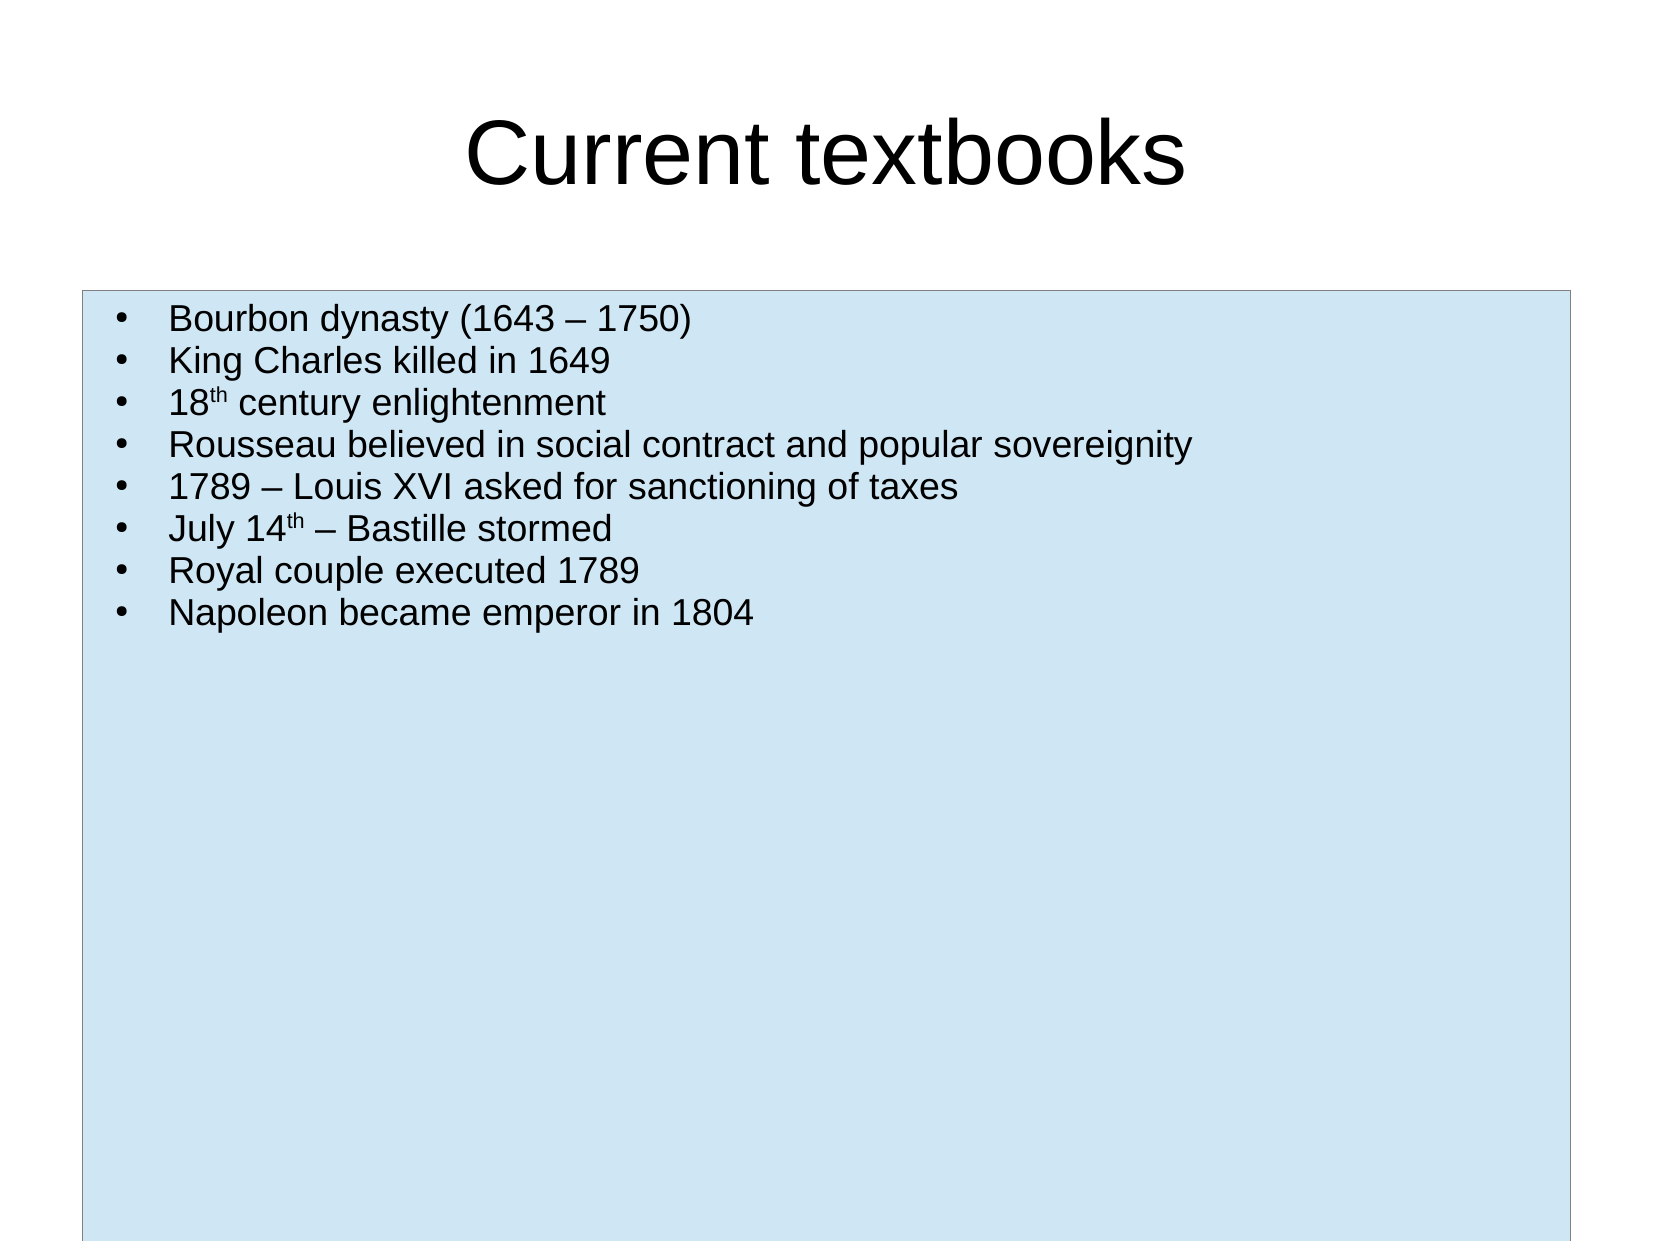

# Current textbooks
Bourbon dynasty (1643 – 1750)
King Charles killed in 1649
18th century enlightenment
Rousseau believed in social contract and popular sovereignity
1789 – Louis XVI asked for sanctioning of taxes
July 14th – Bastille stormed
Royal couple executed 1789
Napoleon became emperor in 1804